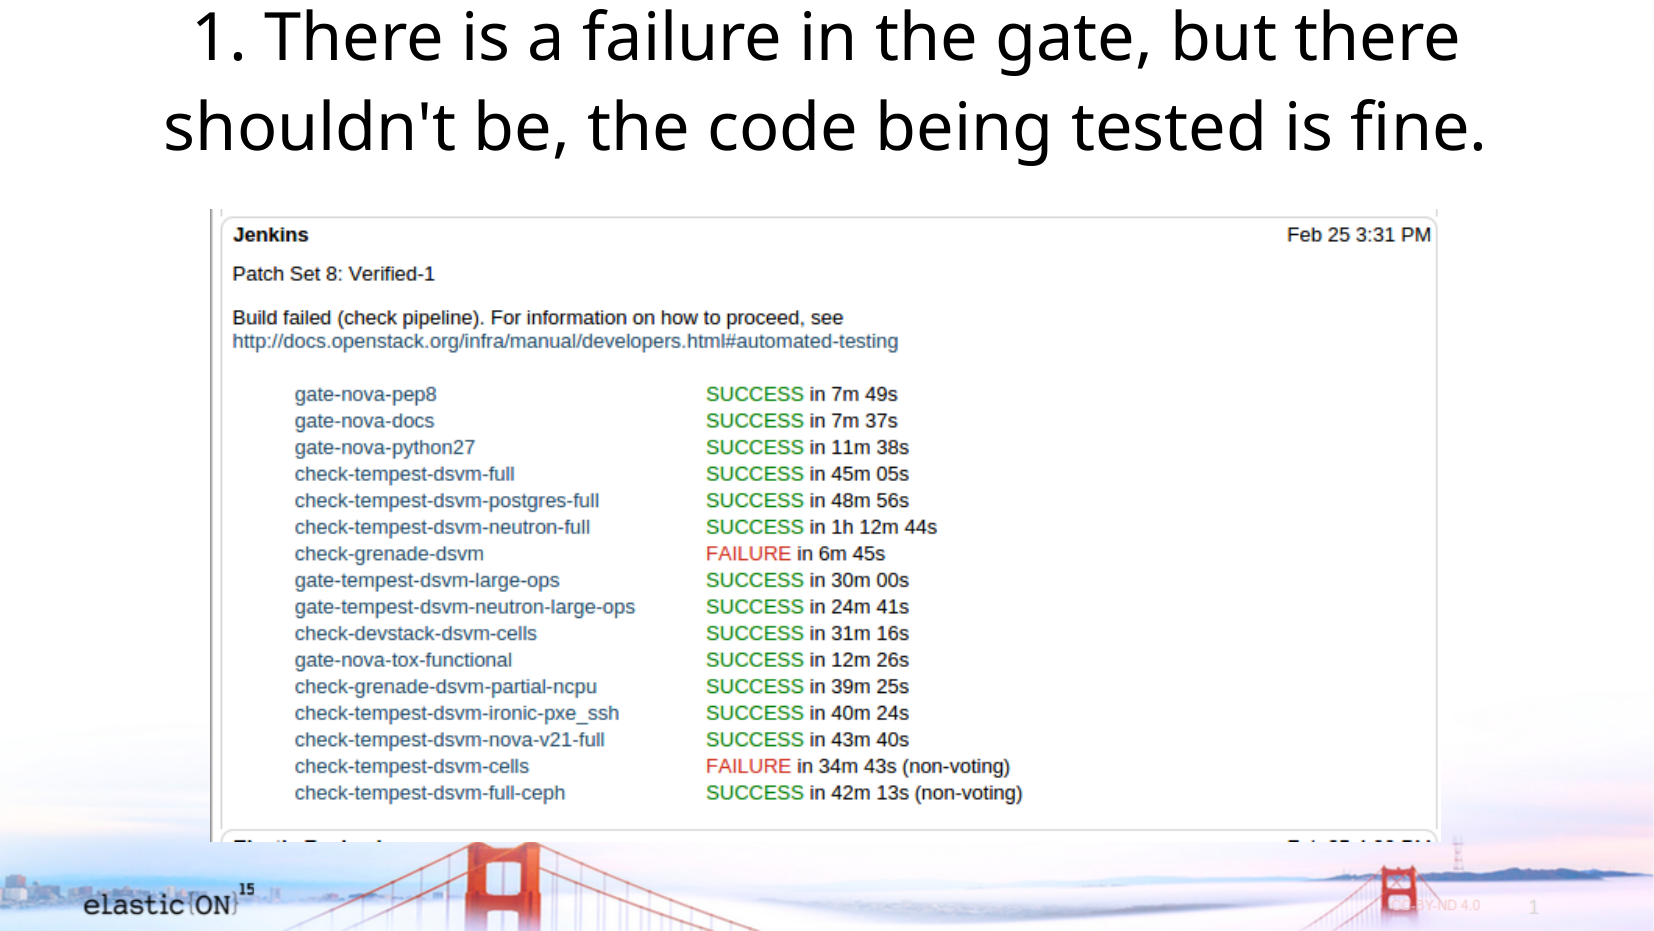

# 1. There is a failure in the gate, but there shouldn't be, the code being tested is fine.